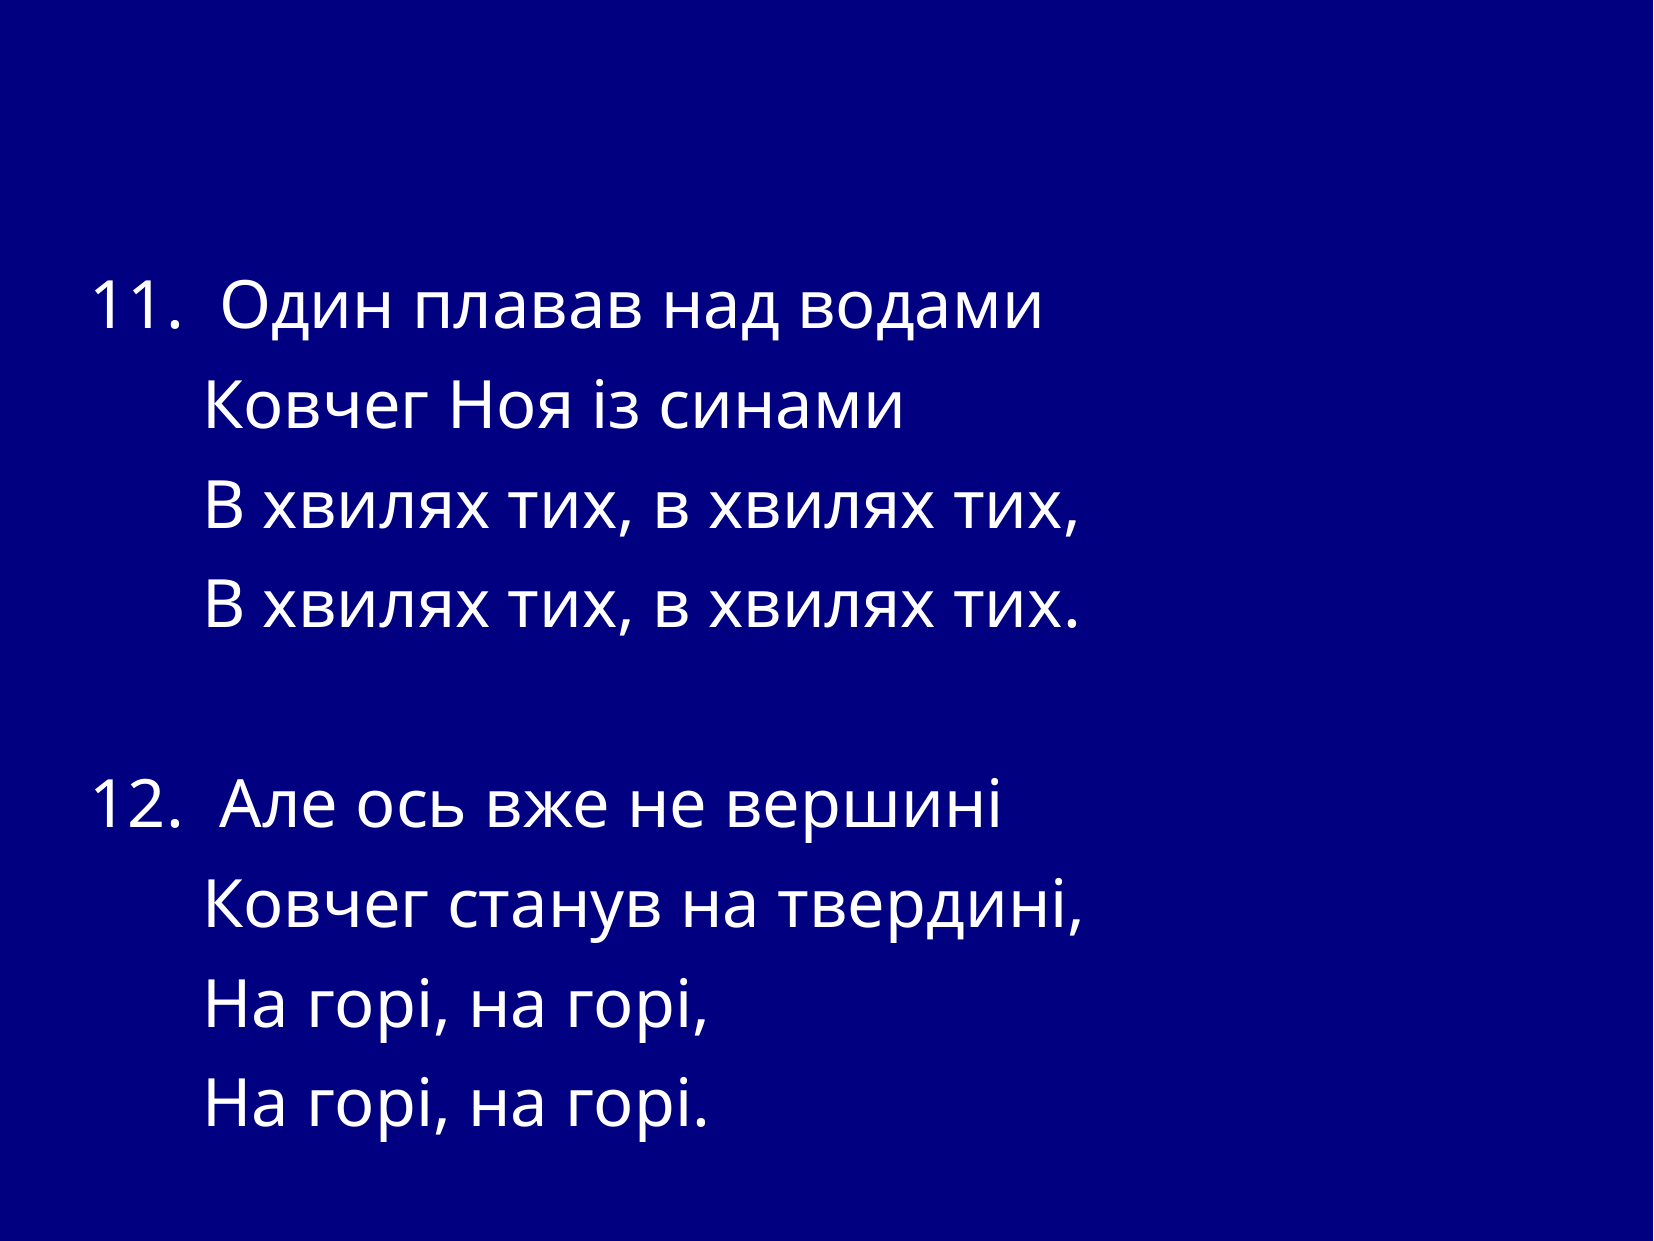

11.	 Один плавав над водами
	Ковчег Ноя із синами
	В хвилях тих, в хвилях тих,
	В хвилях тих, в хвилях тих.
12.	 Але ось вже не вершині
	Ковчег станув на твердині,
	На горі, на горі,
	На горі, на горі.